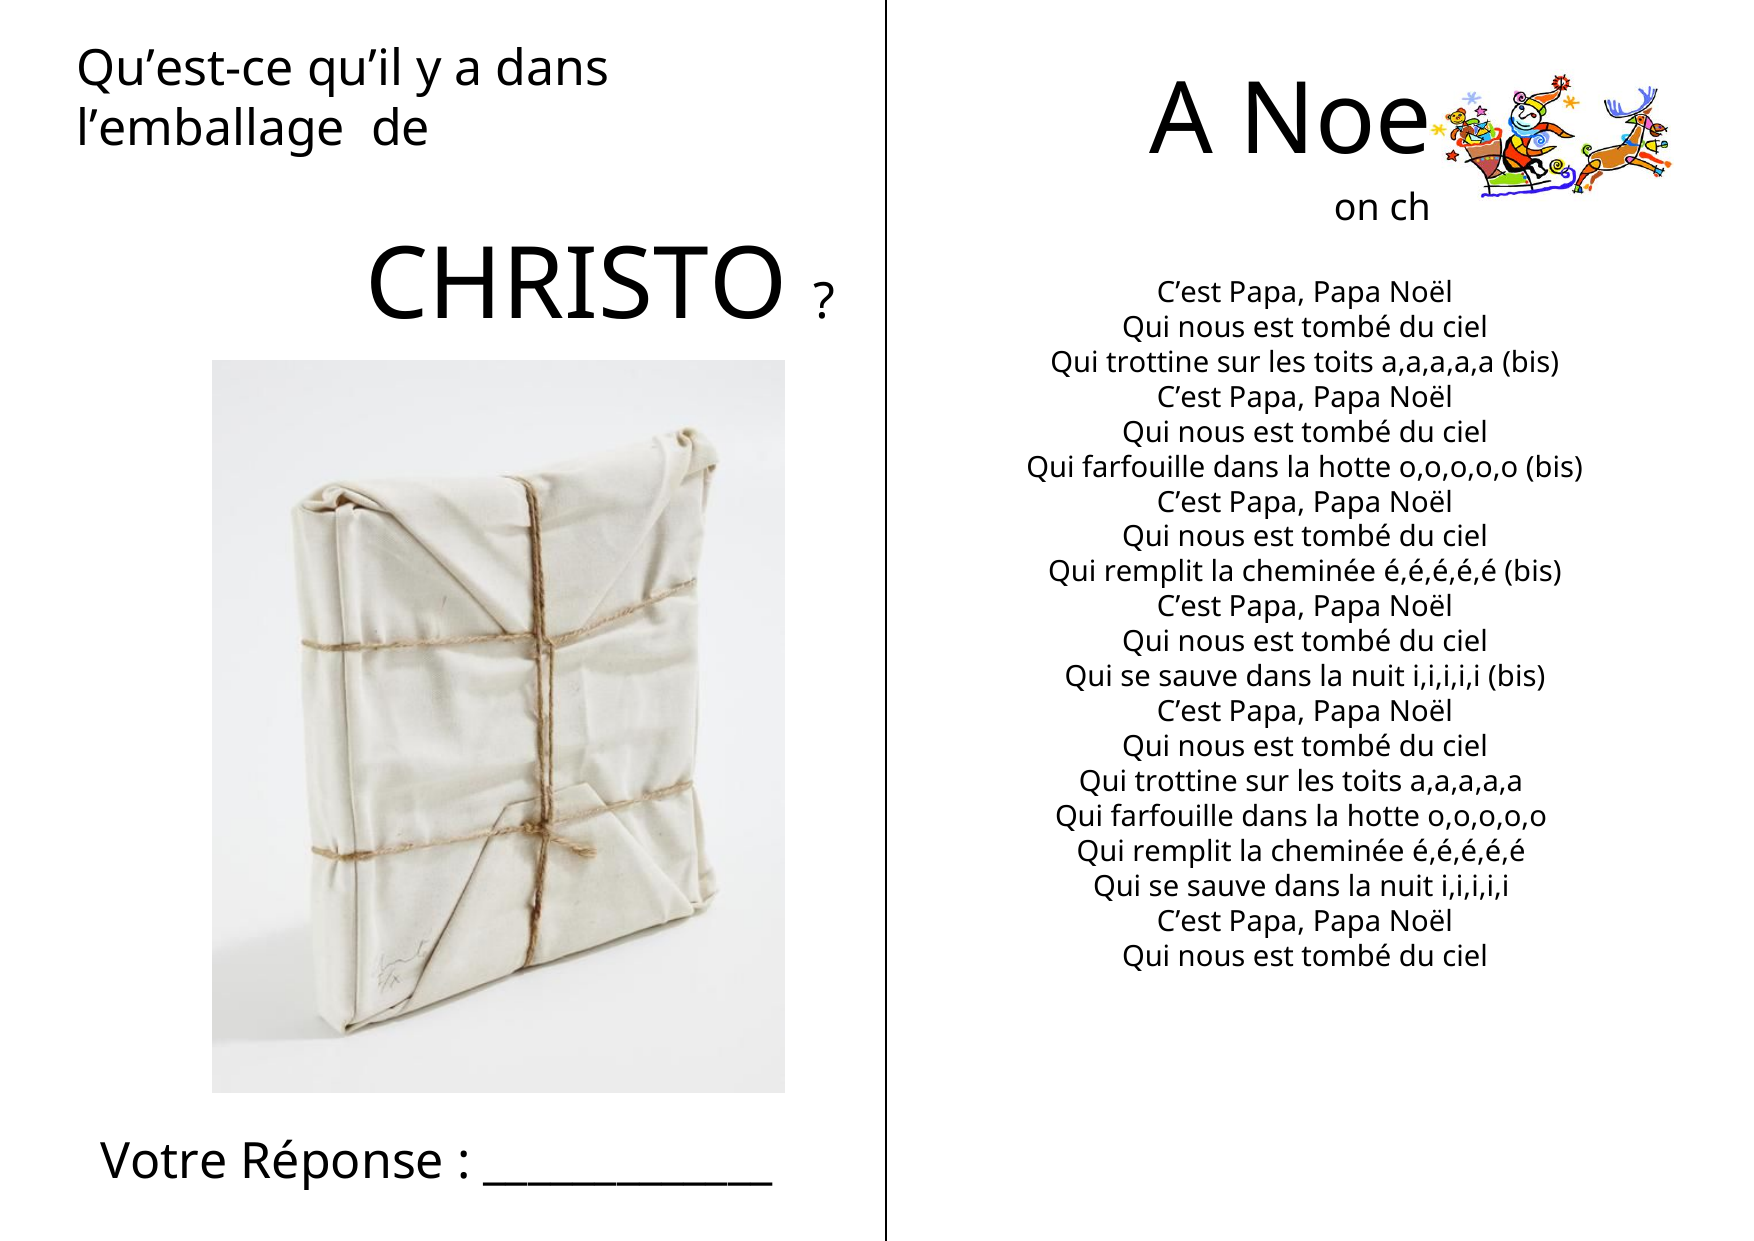

Qu’est-ce qu’il y a dans
l’emballage de
A Noel,
 on chante
C’est Papa, Papa Noël
Qui nous est tombé du ciel
Qui trottine sur les toits a,a,a,a,a (bis)
C’est Papa, Papa Noël
Qui nous est tombé du ciel
Qui farfouille dans la hotte o,o,o,o,o (bis)
C’est Papa, Papa Noël
Qui nous est tombé du ciel
Qui remplit la cheminée é,é,é,é,é (bis)
C’est Papa, Papa Noël
Qui nous est tombé du ciel
Qui se sauve dans la nuit i,i,i,i,i (bis)
C’est Papa, Papa Noël
Qui nous est tombé du ciel
Qui trottine sur les toits a,a,a,a,a
Qui farfouille dans la hotte o,o,o,o,o
Qui remplit la cheminée é,é,é,é,é
Qui se sauve dans la nuit i,i,i,i,i
C’est Papa, Papa Noël
Qui nous est tombé du ciel
 CHRISTO ?
Votre Réponse : _____________